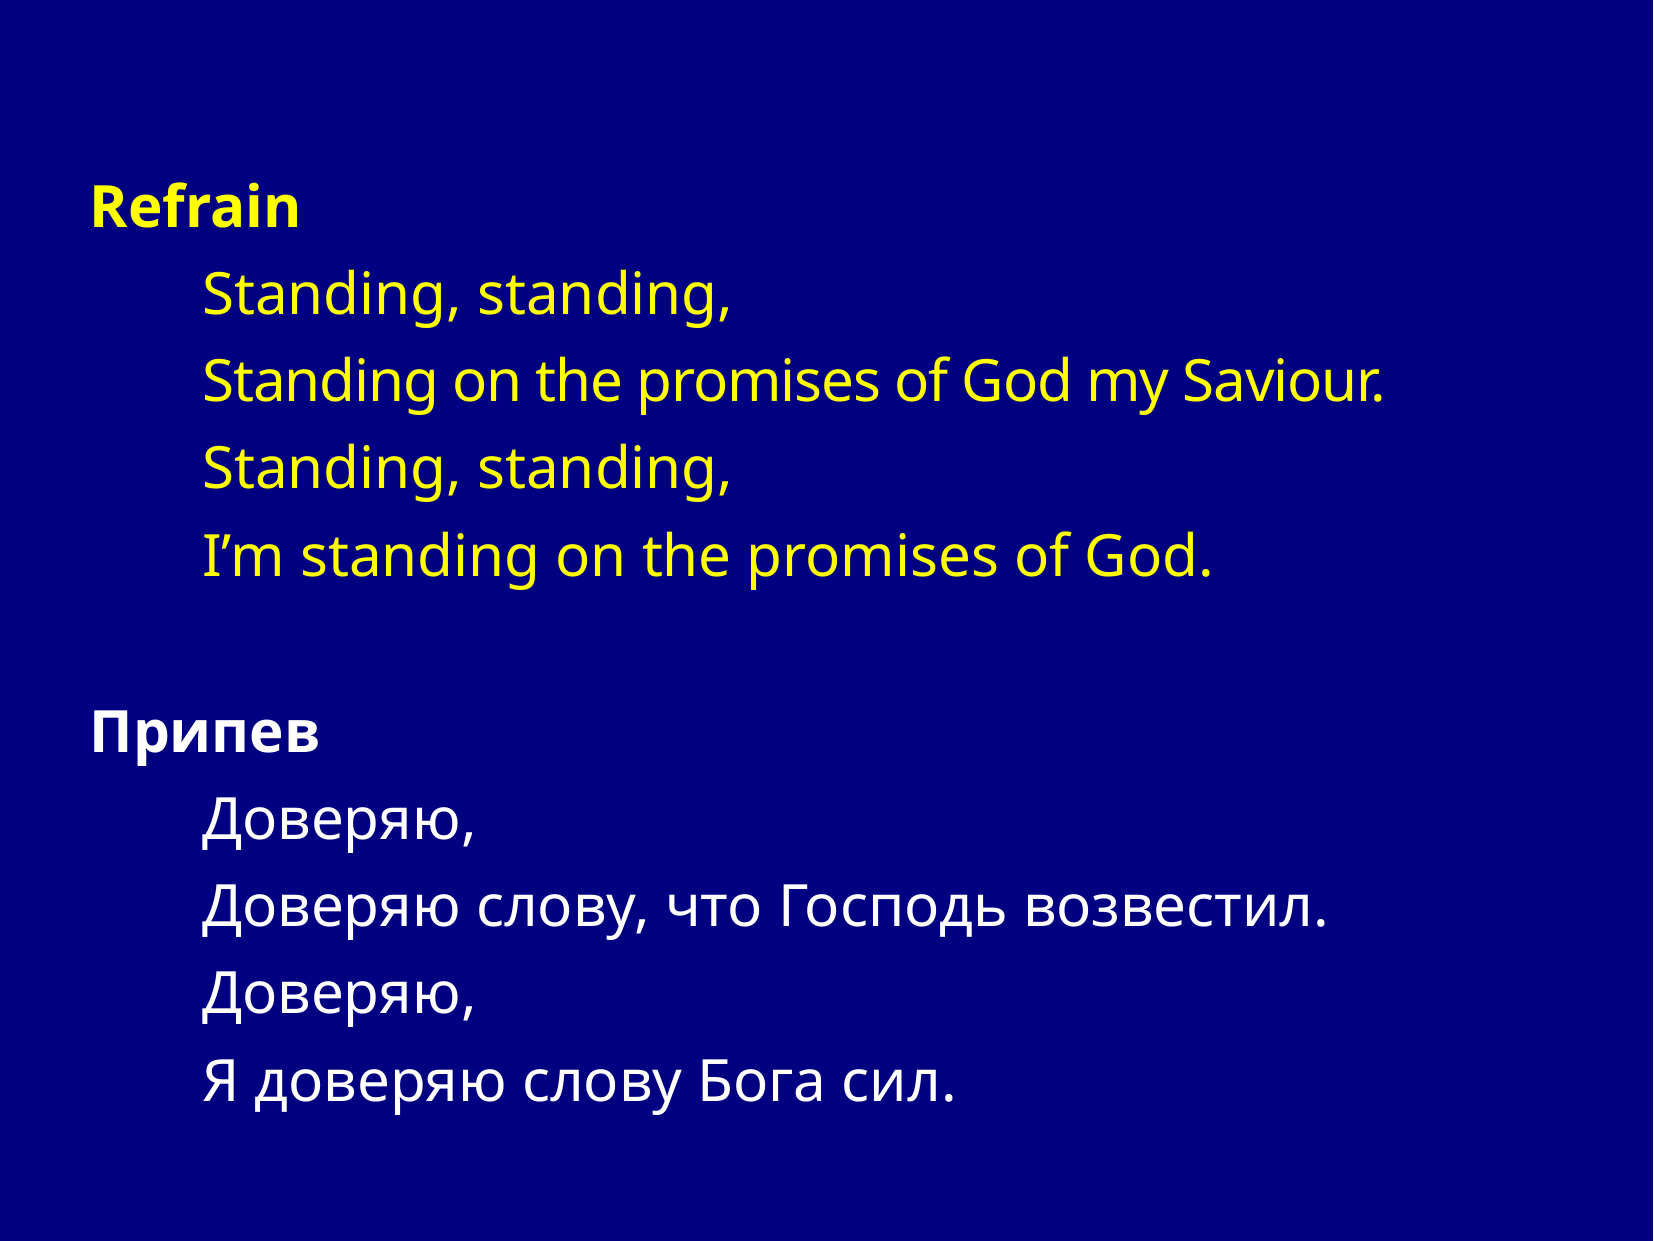

Refrain
	Standing, standing,
	Standing on the promises of God my Saviour.
	Standing, standing,
	I’m standing on the promises of God.
Припев
	Доверяю,
	Доверяю слову, что Господь возвестил.
	Доверяю,
	Я доверяю слову Бога сил.